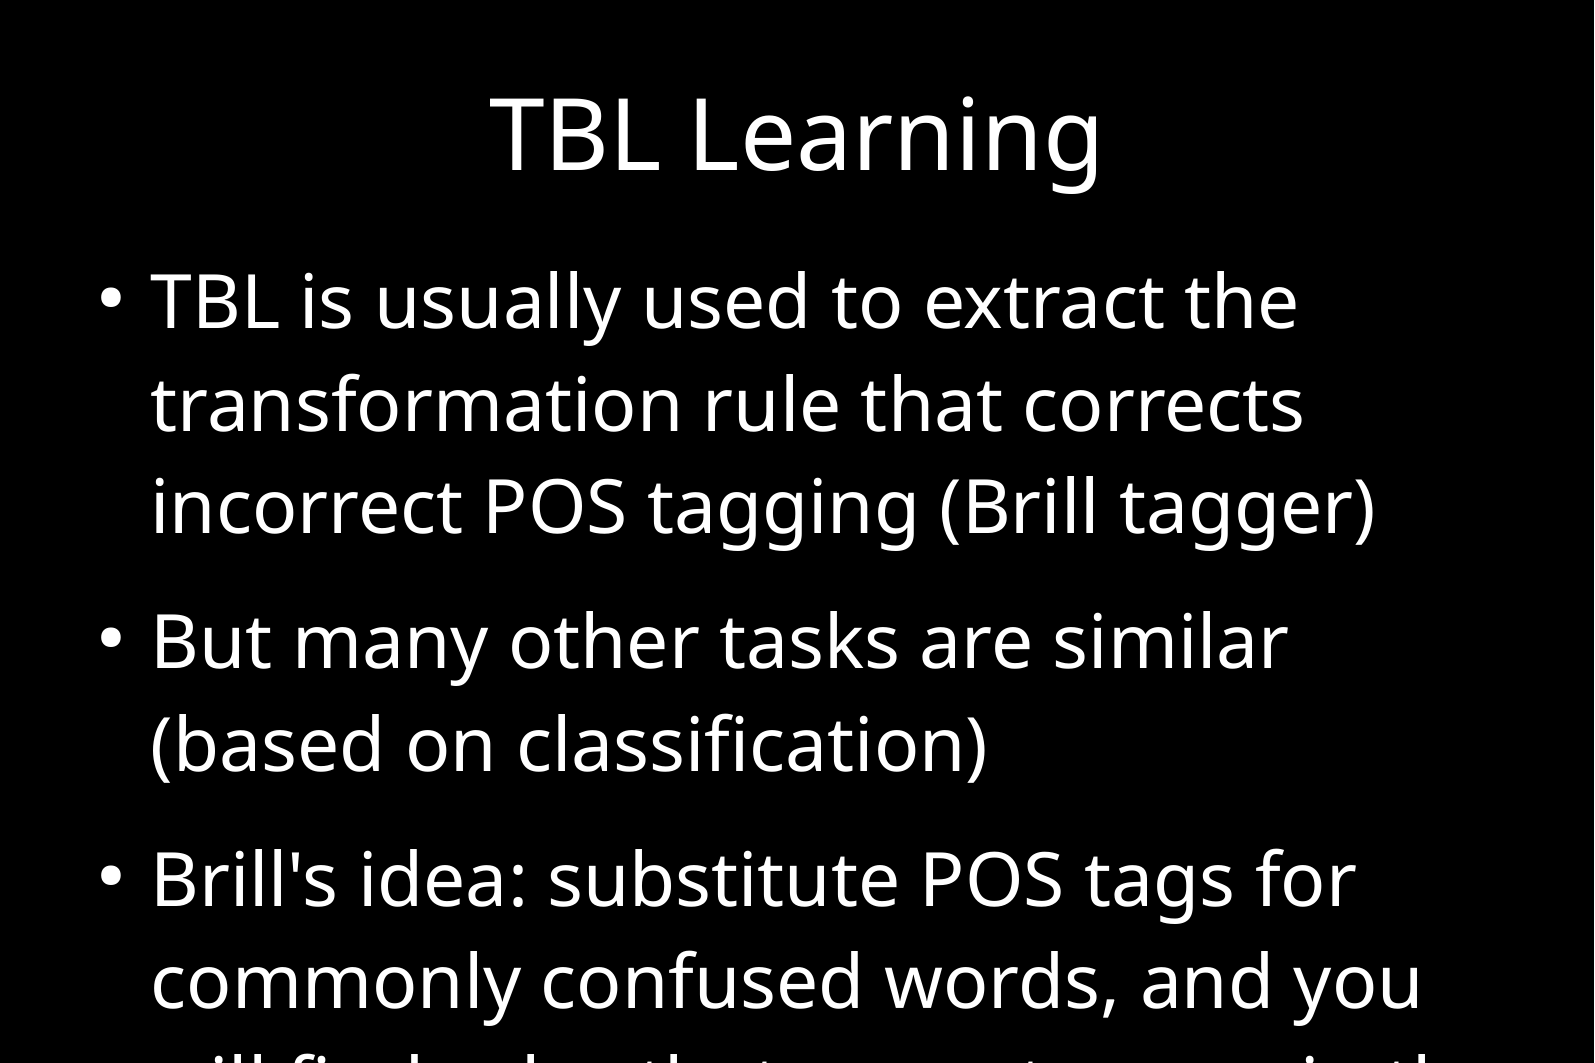

# TBL Learning
TBL is usually used to extract the transformation rule that corrects incorrect POS tagging (Brill tagger)
But many other tasks are similar (based on classification)
Brill's idea: substitute POS tags for commonly confused words, and you will find rules that correct errors in the text